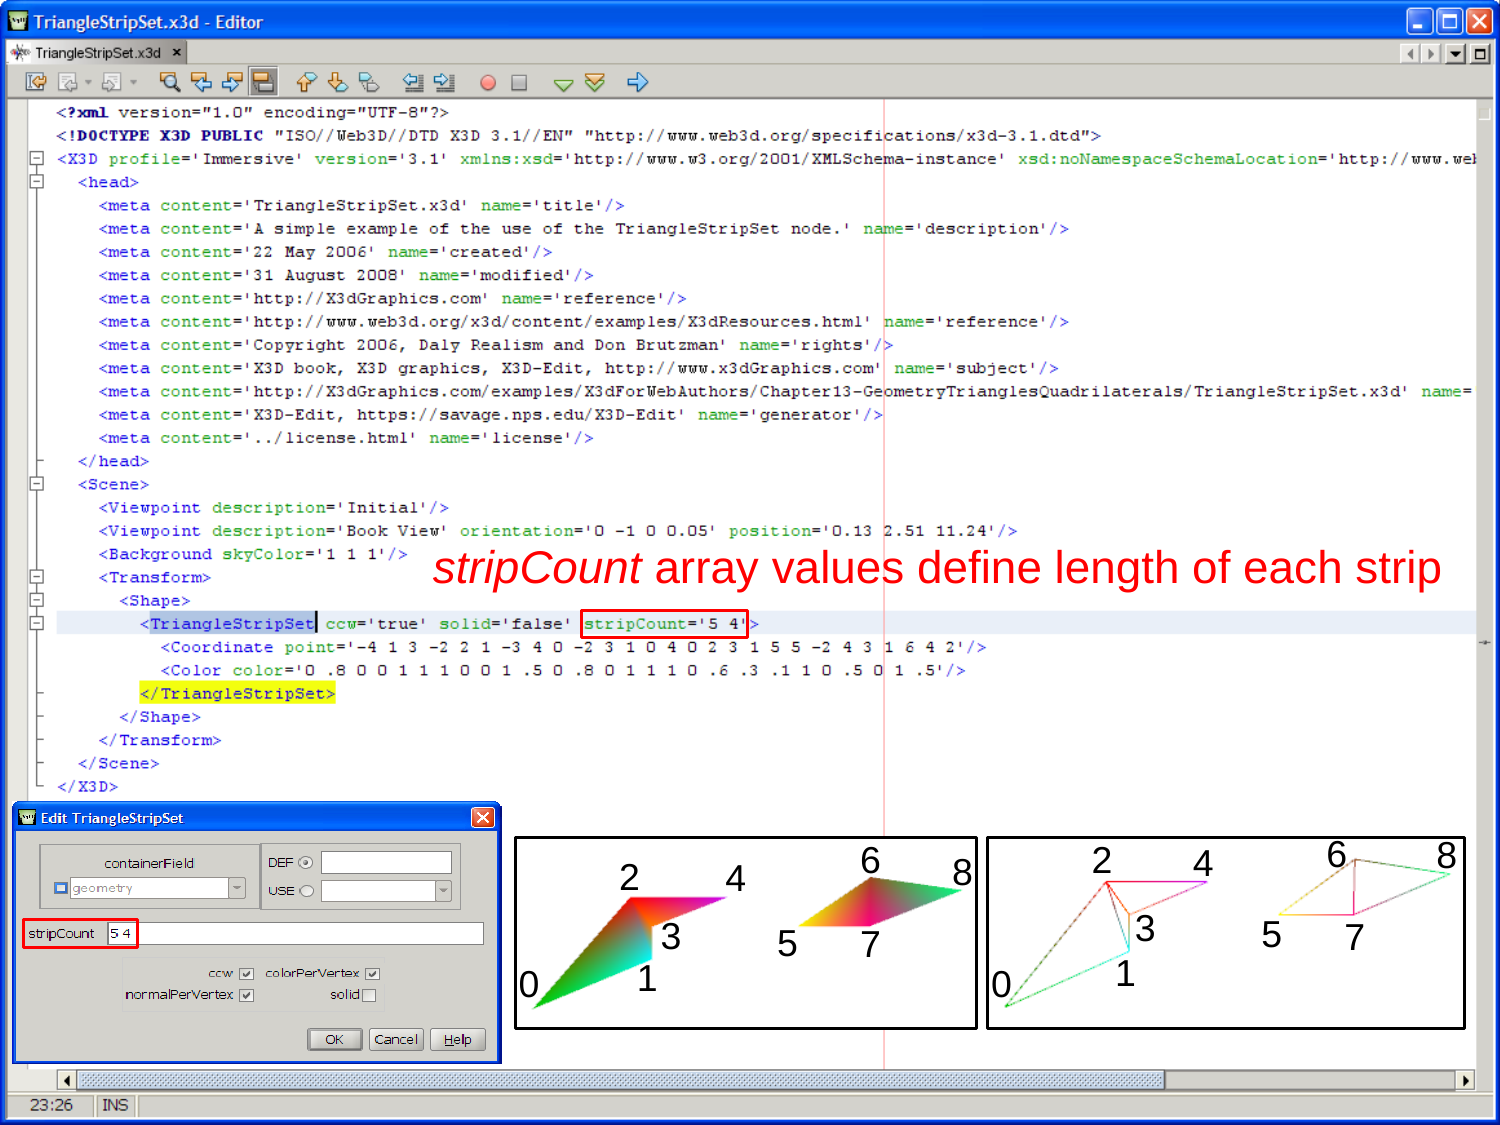

# TriangleStripSet node X3D-Edit
stripCount array values define length of each strip
6
8
2
4
3
5
7
1
0
6
8
2
4
3
5
7
1
0